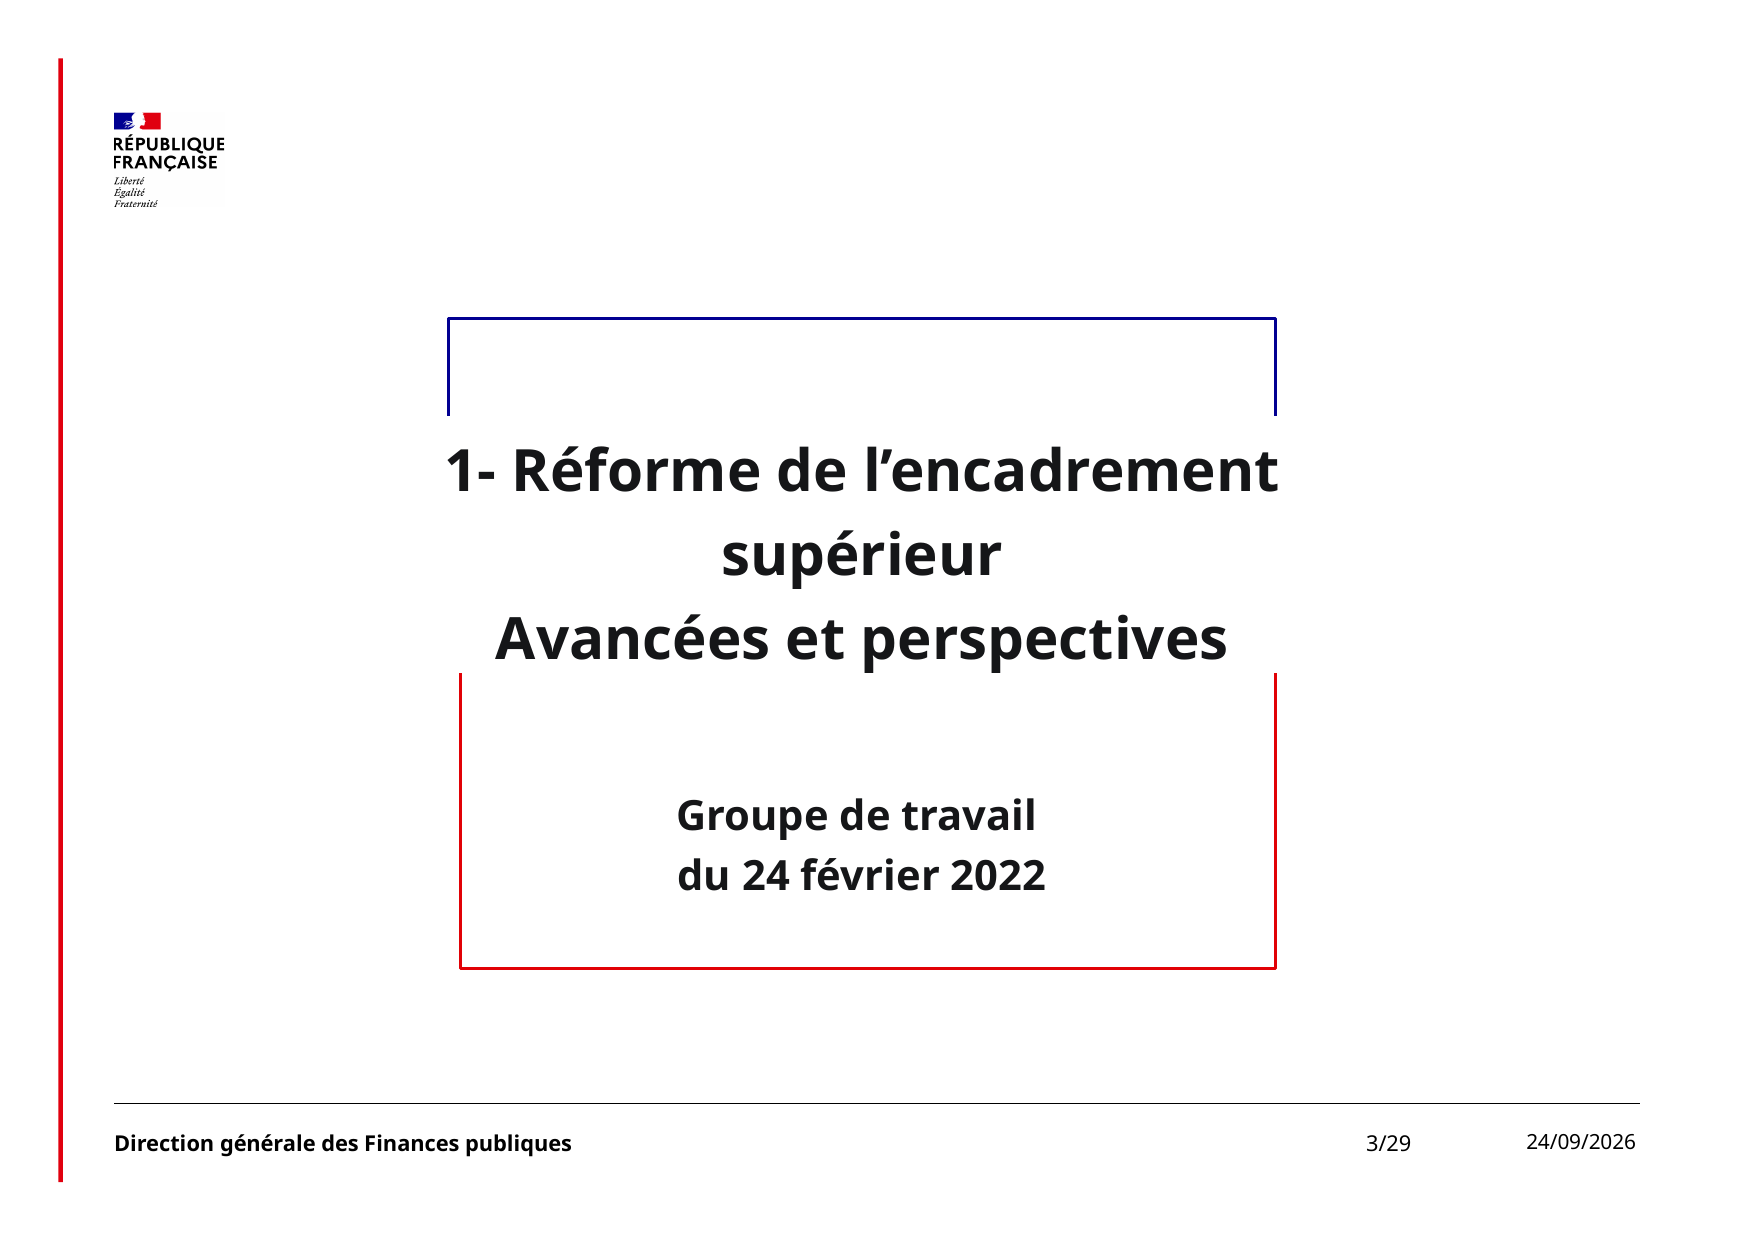

1- Réforme de l’encadrement supérieur
Avancées et perspectives
Groupe de travail
du 24 février 2022